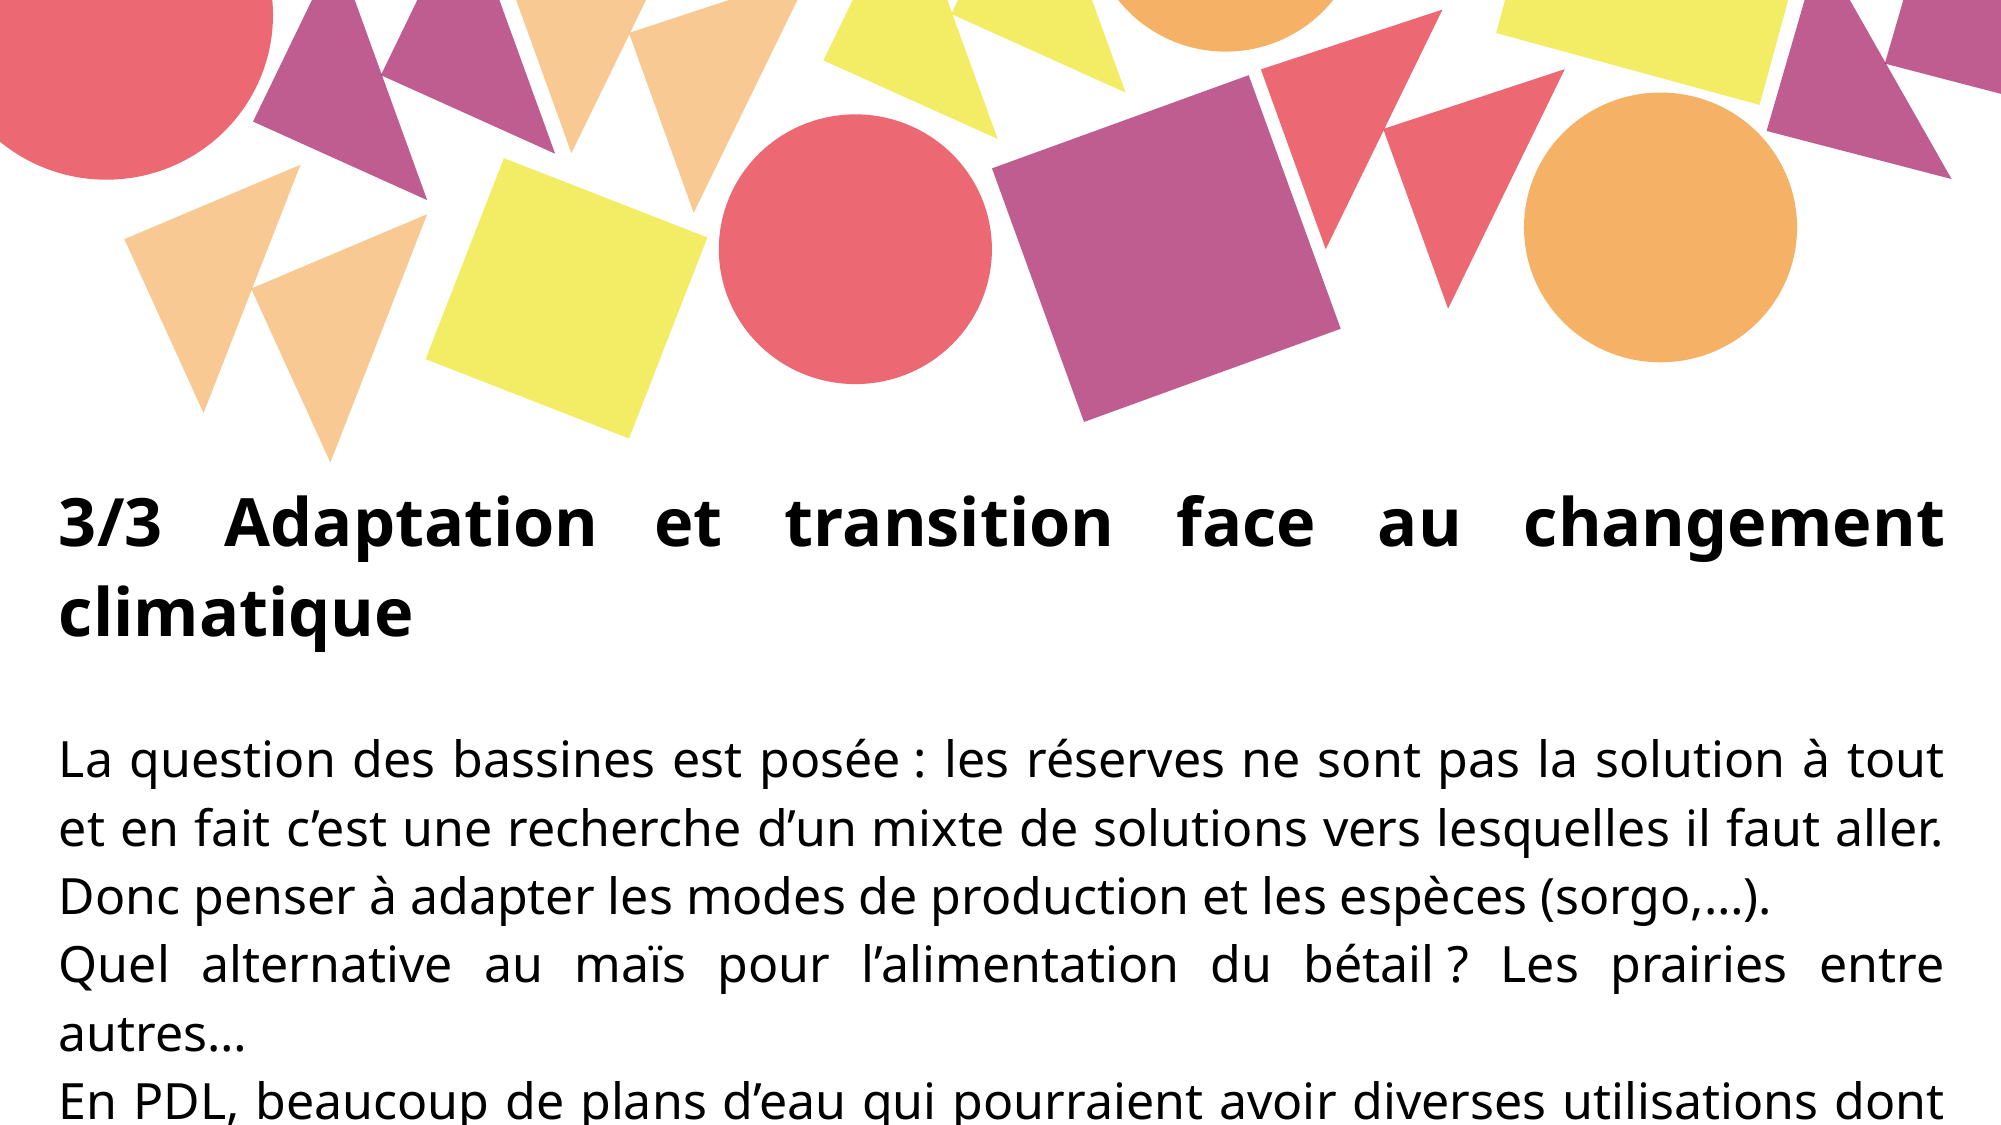

3/3 Adaptation et transition face au changement climatique
La question des bassines est posée : les réserves ne sont pas la solution à tout et en fait c’est une recherche d’un mixte de solutions vers lesquelles il faut aller. Donc penser à adapter les modes de production et les espèces (sorgo,…).
Quel alternative au maïs pour l’alimentation du bétail ? Les prairies entre autres…
En PDL, beaucoup de plans d’eau qui pourraient avoir diverses utilisations dont l’agriculture. Une des propositions est aussi de réutiliser correctement ces plans d’eau sans construire de bassines
Préserver le maillage bocager : une grande concertation ministérielle est d’ores et déjà lancée par le MASA. Le plan de relance a permis d’avancer déjà sur ce sujet.